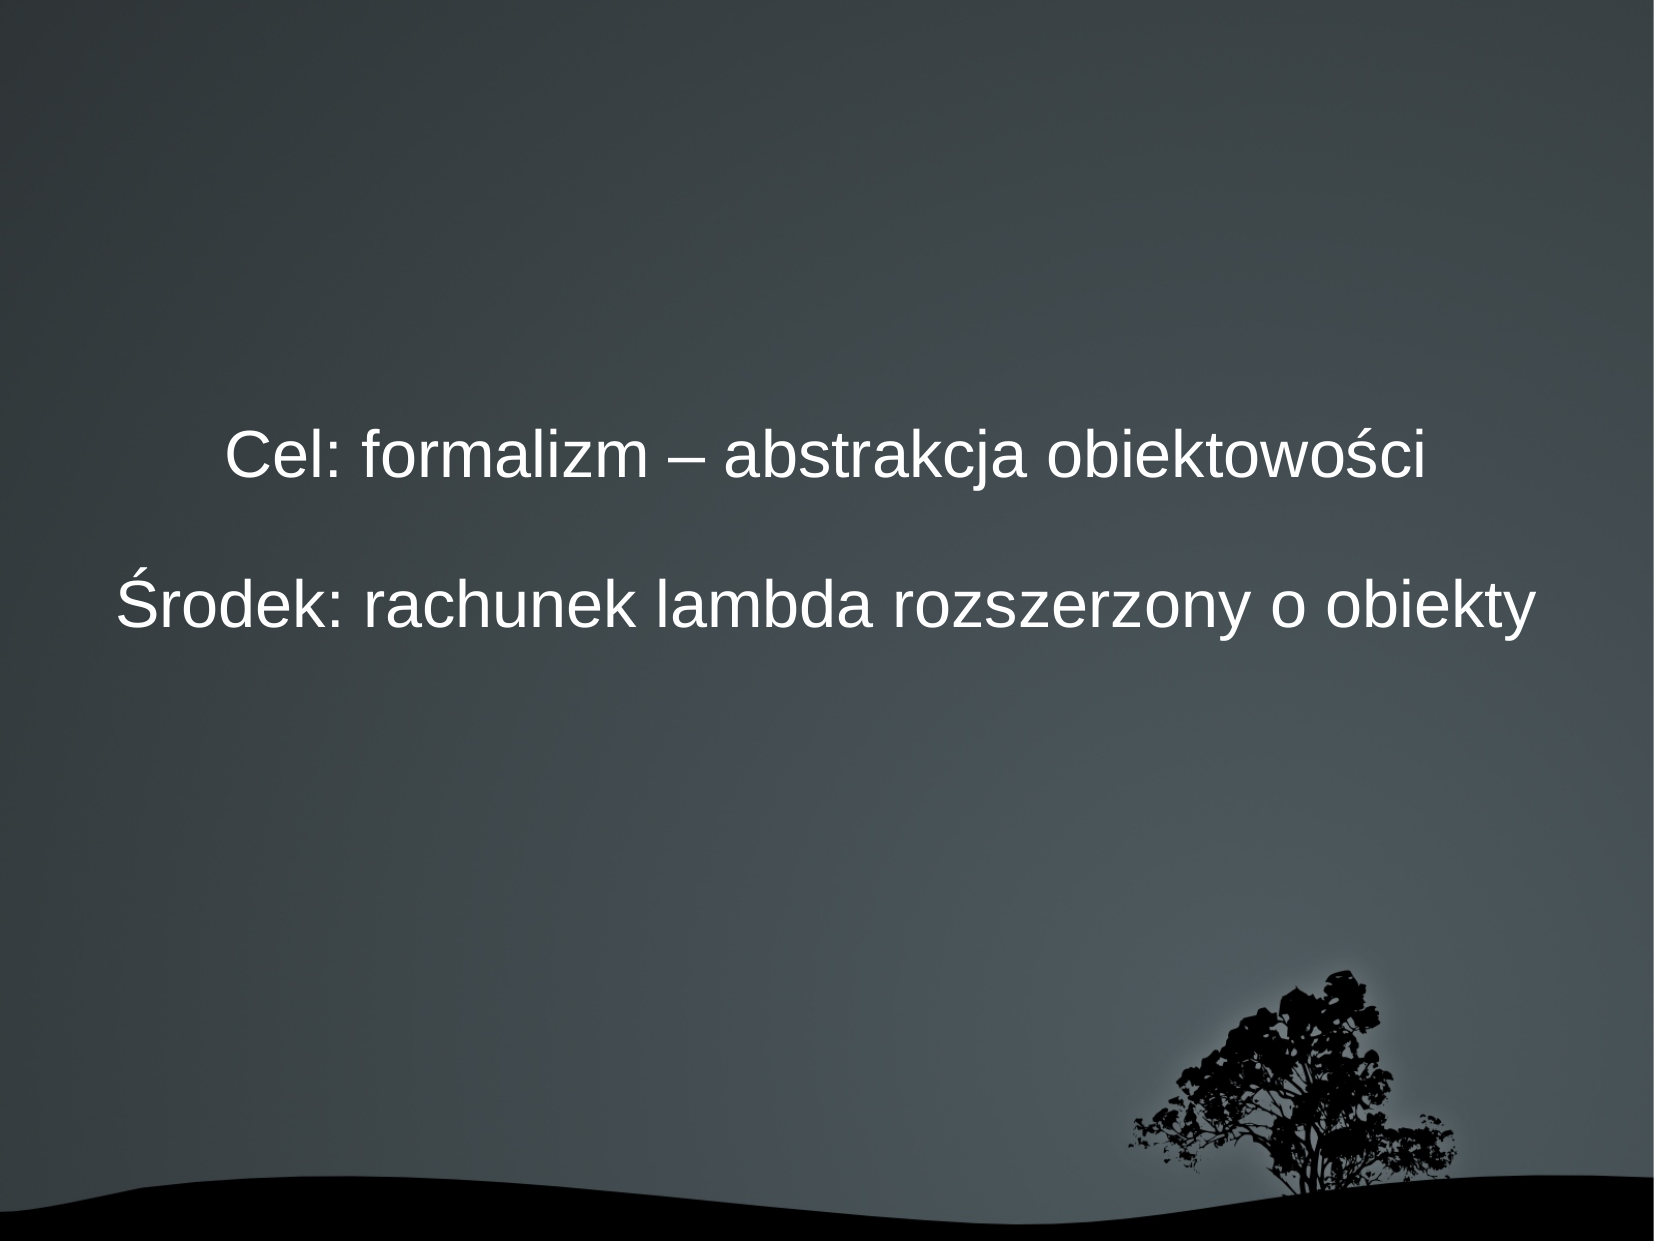

# Cel: formalizm – abstrakcja obiektowości
Środek: rachunek lambda rozszerzony o obiekty